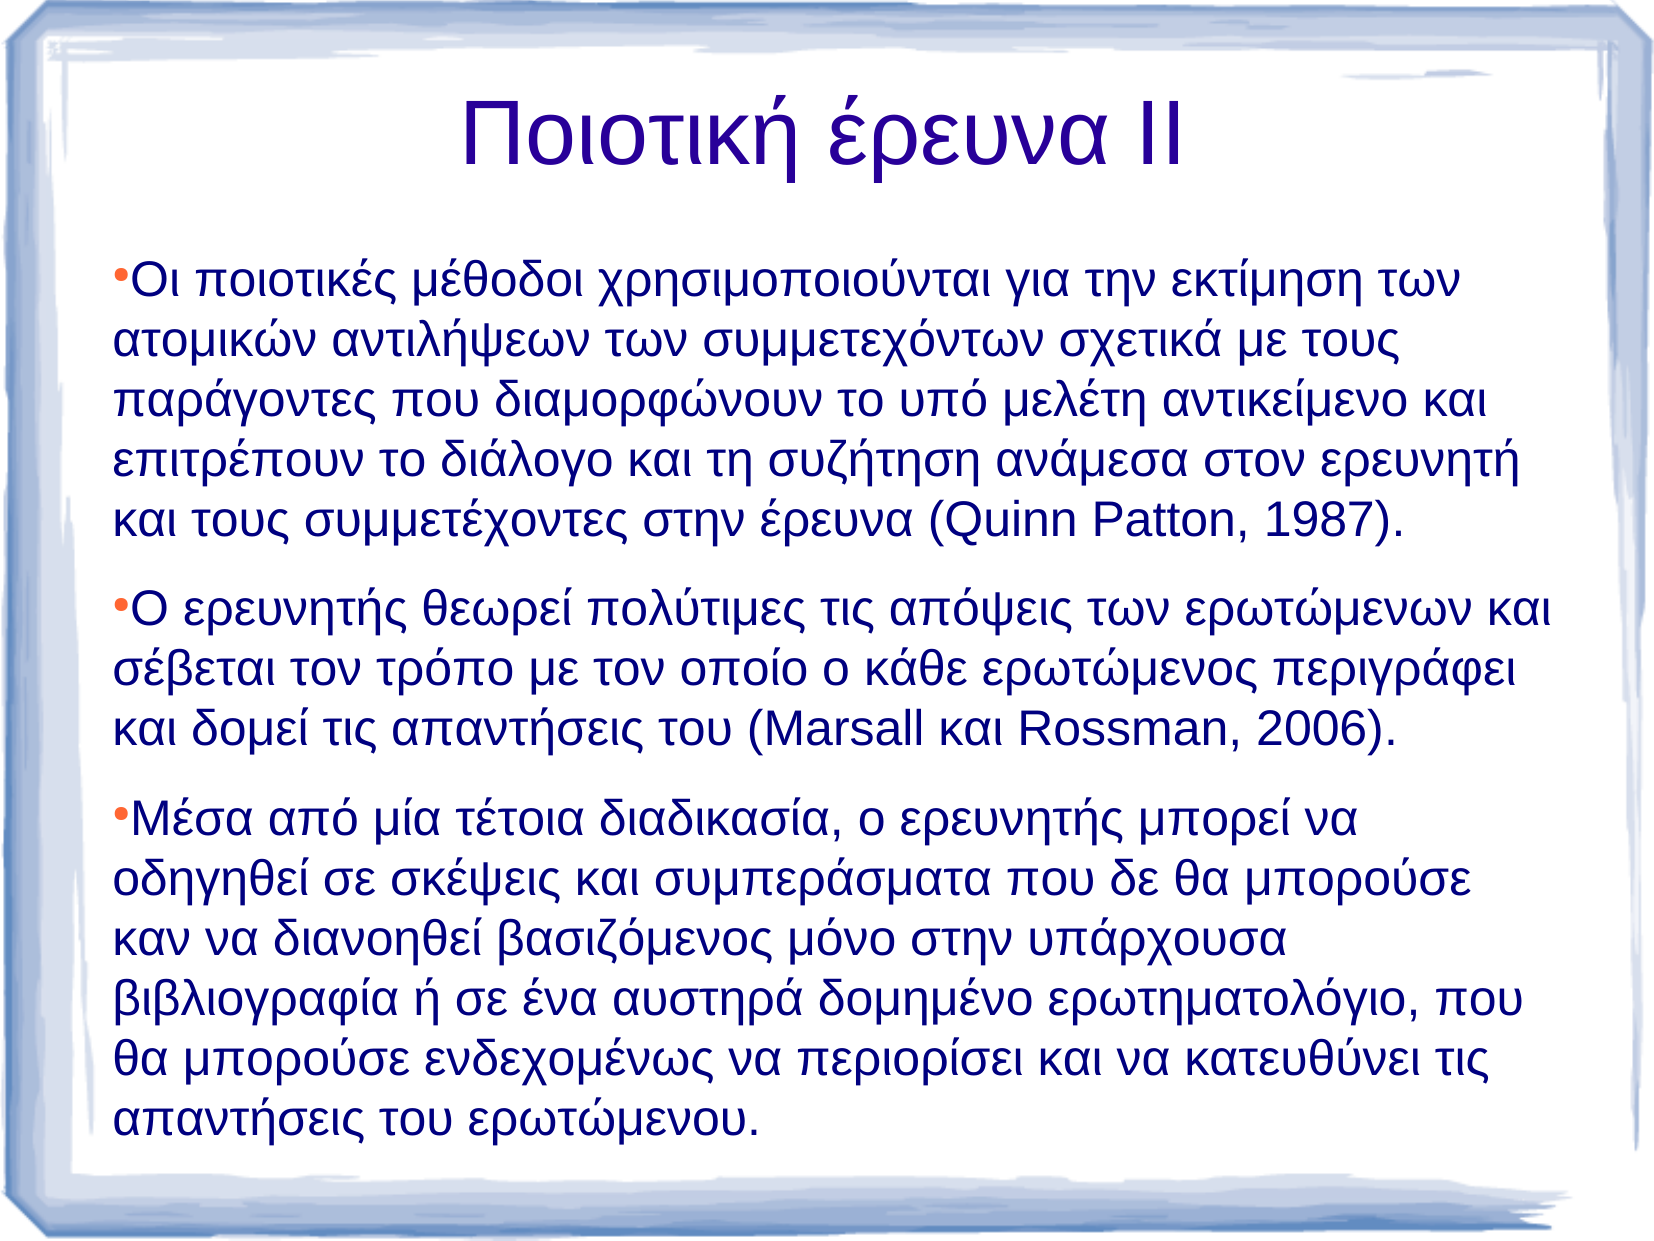

# Ποιοτική έρευνα ΙΙ
Οι ποιοτικές μέθοδοι χρησιμοποιούνται για την εκτίμηση των ατομικών αντιλήψεων των συμμετεχόντων σχετικά με τους παράγοντες που διαμορφώνουν το υπό μελέτη αντικείμενο και επιτρέπουν το διάλογο και τη συζήτηση ανάμεσα στον ερευνητή και τους συμμετέχοντες στην έρευνα (Quinn Patton, 1987).
Ο ερευνητής θεωρεί πολύτιμες τις απόψεις των ερωτώμενων και σέβεται τον τρόπο με τον οποίο ο κάθε ερωτώμενος περιγράφει και δομεί τις απαντήσεις του (Marsall και Rossman, 2006).
Μέσα από μία τέτοια διαδικασία, ο ερευνητής μπορεί να οδηγηθεί σε σκέψεις και συμπεράσματα που δε θα μπορούσε καν να διανοηθεί βασιζόμενος μόνο στην υπάρχουσα βιβλιογραφία ή σε ένα αυστηρά δομημένο ερωτηματολόγιο, που θα μπορούσε ενδεχομένως να περιορίσει και να κατευθύνει τις απαντήσεις του ερωτώμενου.